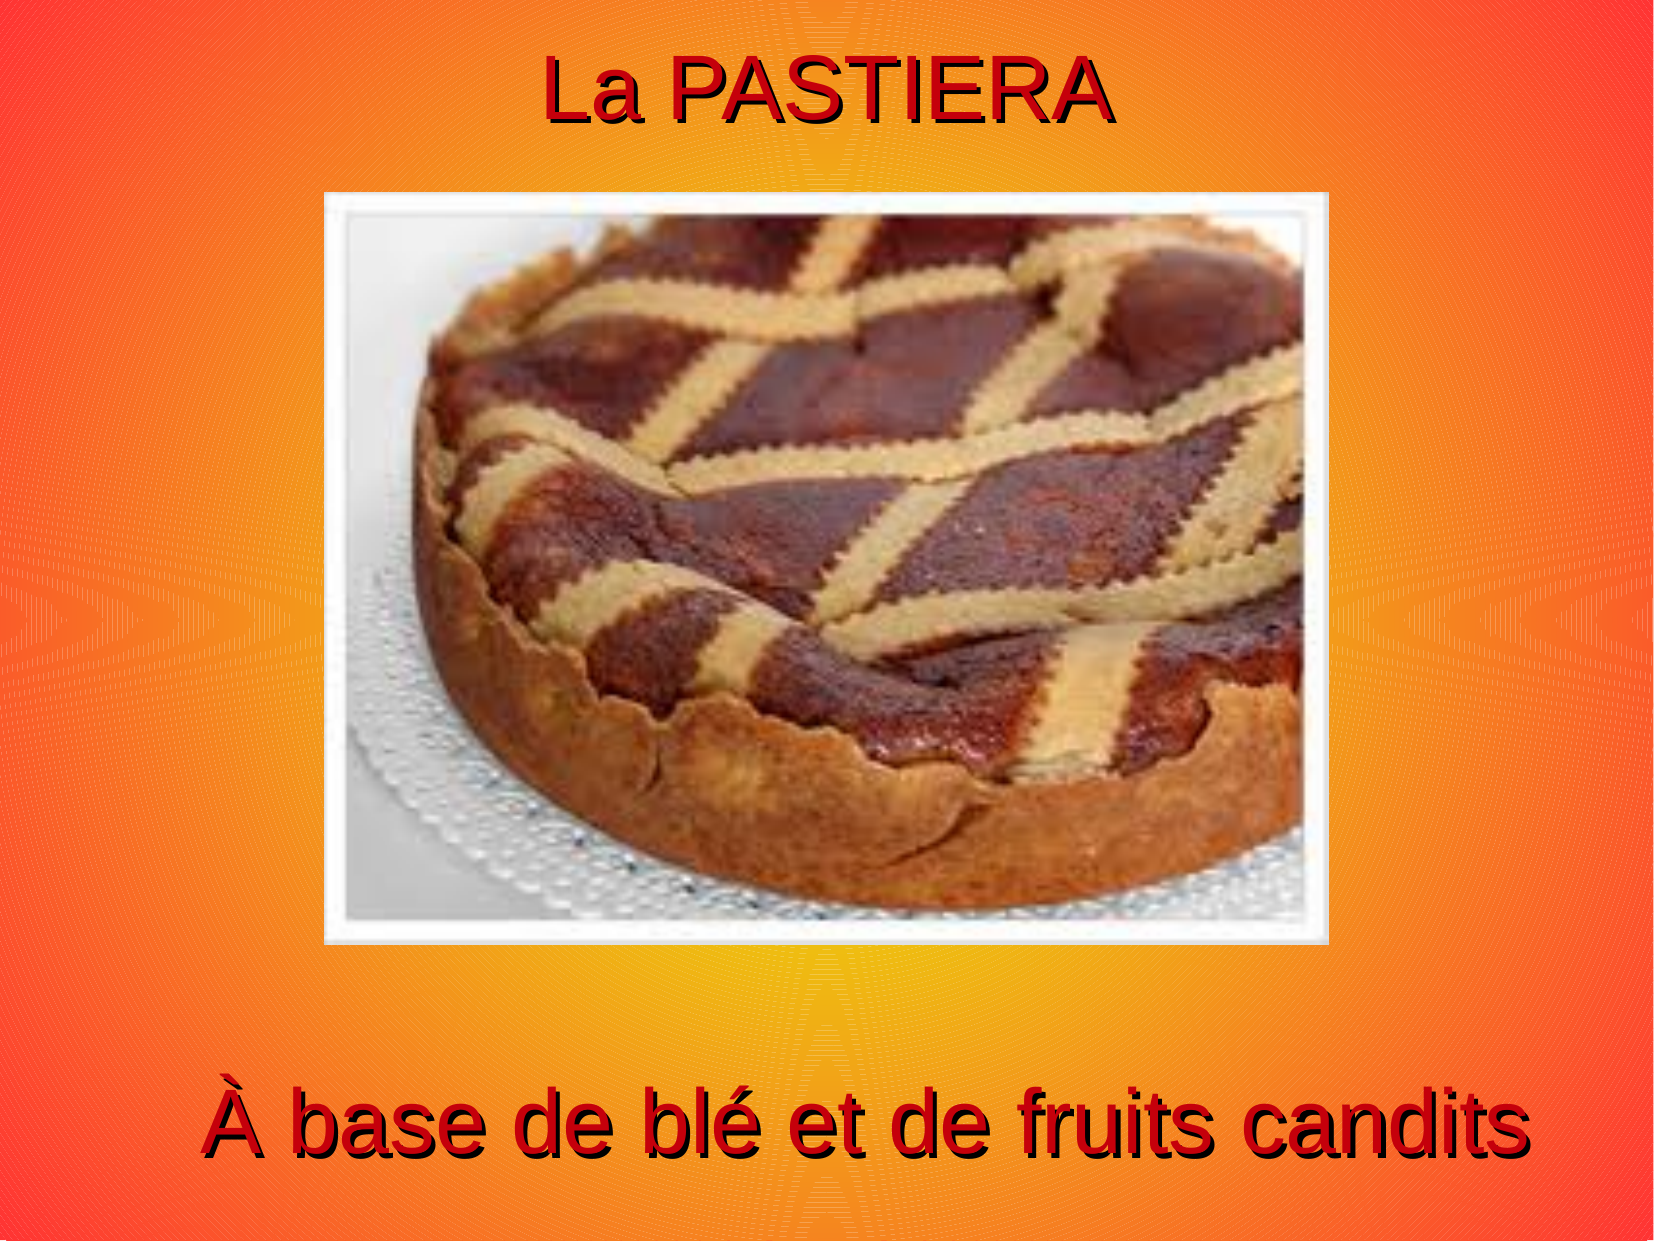

La PASTIERA
# À base de blé et de fruits candits